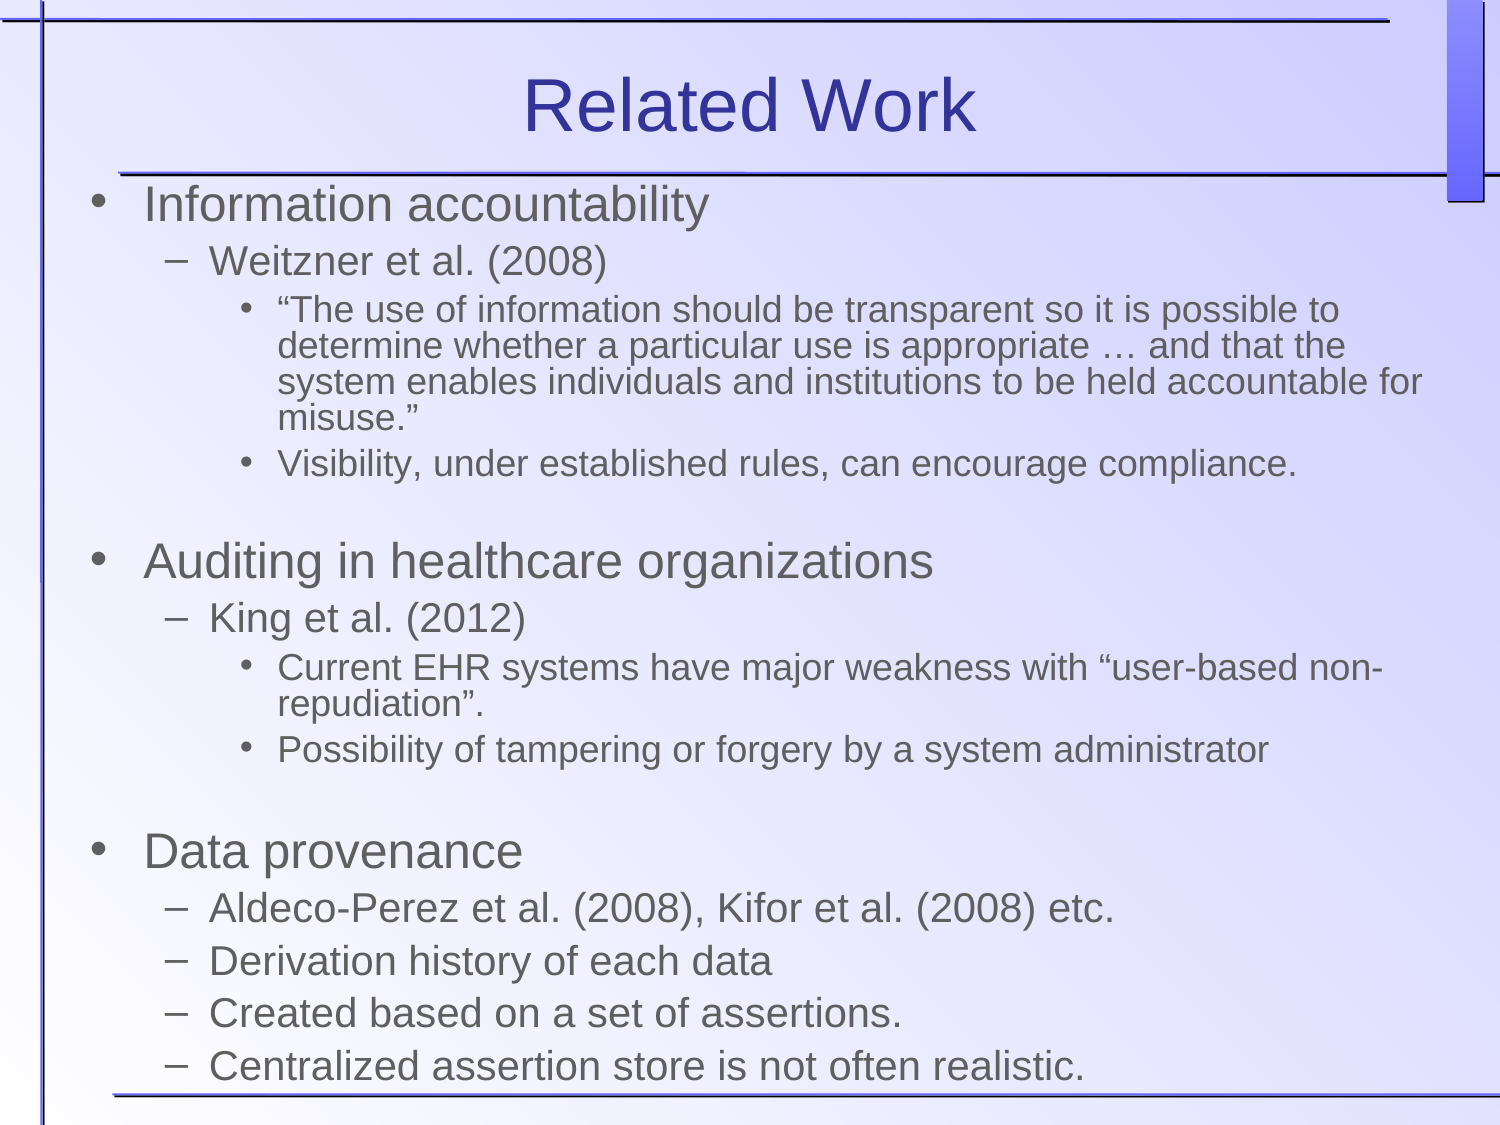

# Related Work
Information accountability
Weitzner et al. (2008)
“The use of information should be transparent so it is possible to determine whether a particular use is appropriate … and that the system enables individuals and institutions to be held accountable for misuse.”
Visibility, under established rules, can encourage compliance.
Auditing in healthcare organizations
King et al. (2012)
Current EHR systems have major weakness with “user-based non-repudiation”.
Possibility of tampering or forgery by a system administrator
Data provenance
Aldeco-Perez et al. (2008), Kifor et al. (2008) etc.
Derivation history of each data
Created based on a set of assertions.
Centralized assertion store is not often realistic.